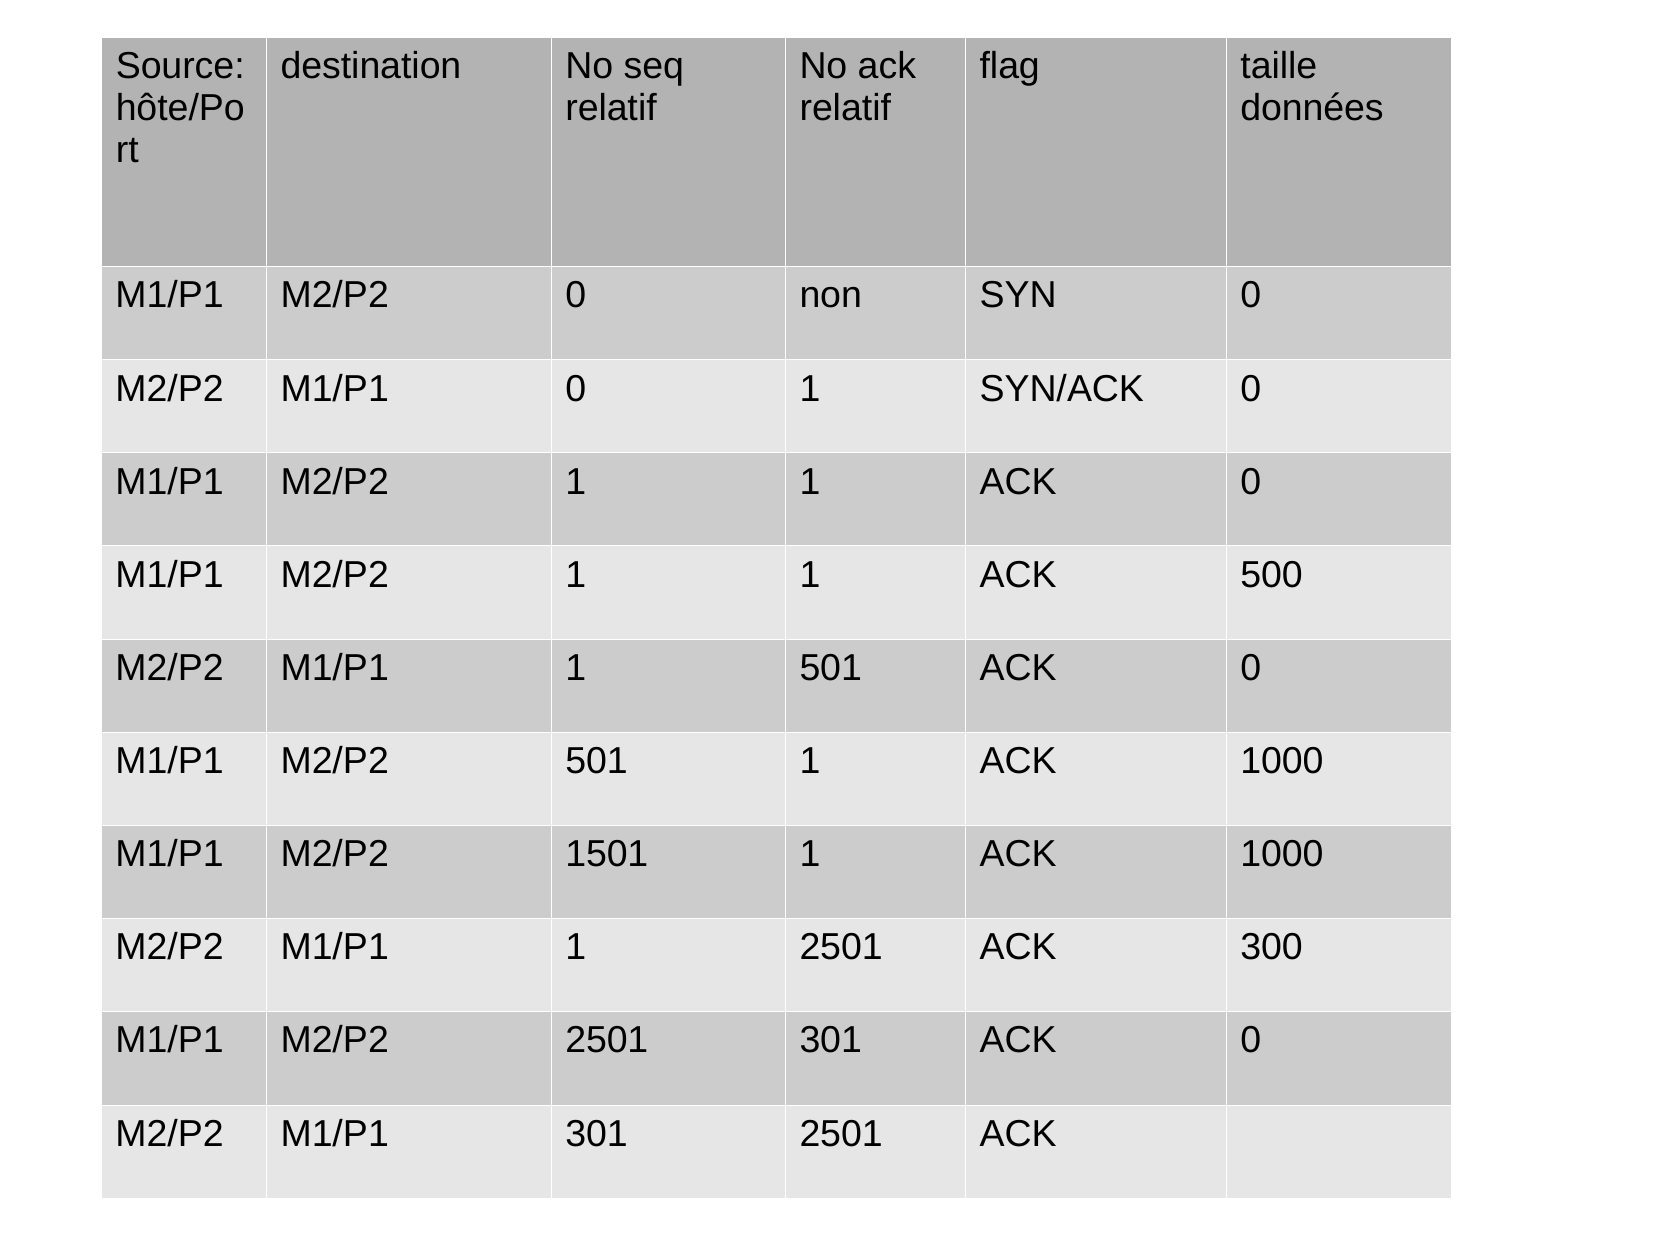

| Source: hôte/Port | destination | No seq relatif | No ack relatif | flag | taille données |
| --- | --- | --- | --- | --- | --- |
| M1/P1 | M2/P2 | 0 | non | SYN | 0 |
| M2/P2 | M1/P1 | 0 | 1 | SYN/ACK | 0 |
| M1/P1 | M2/P2 | 1 | 1 | ACK | 0 |
| M1/P1 | M2/P2 | 1 | 1 | ACK | 500 |
| M2/P2 | M1/P1 | 1 | 501 | ACK | 0 |
| M1/P1 | M2/P2 | 501 | 1 | ACK | 1000 |
| M1/P1 | M2/P2 | 1501 | 1 | ACK | 1000 |
| M2/P2 | M1/P1 | 1 | 2501 | ACK | 300 |
| M1/P1 | M2/P2 | 2501 | 301 | ACK | 0 |
| M2/P2 | M1/P1 | 301 | 2501 | ACK | |